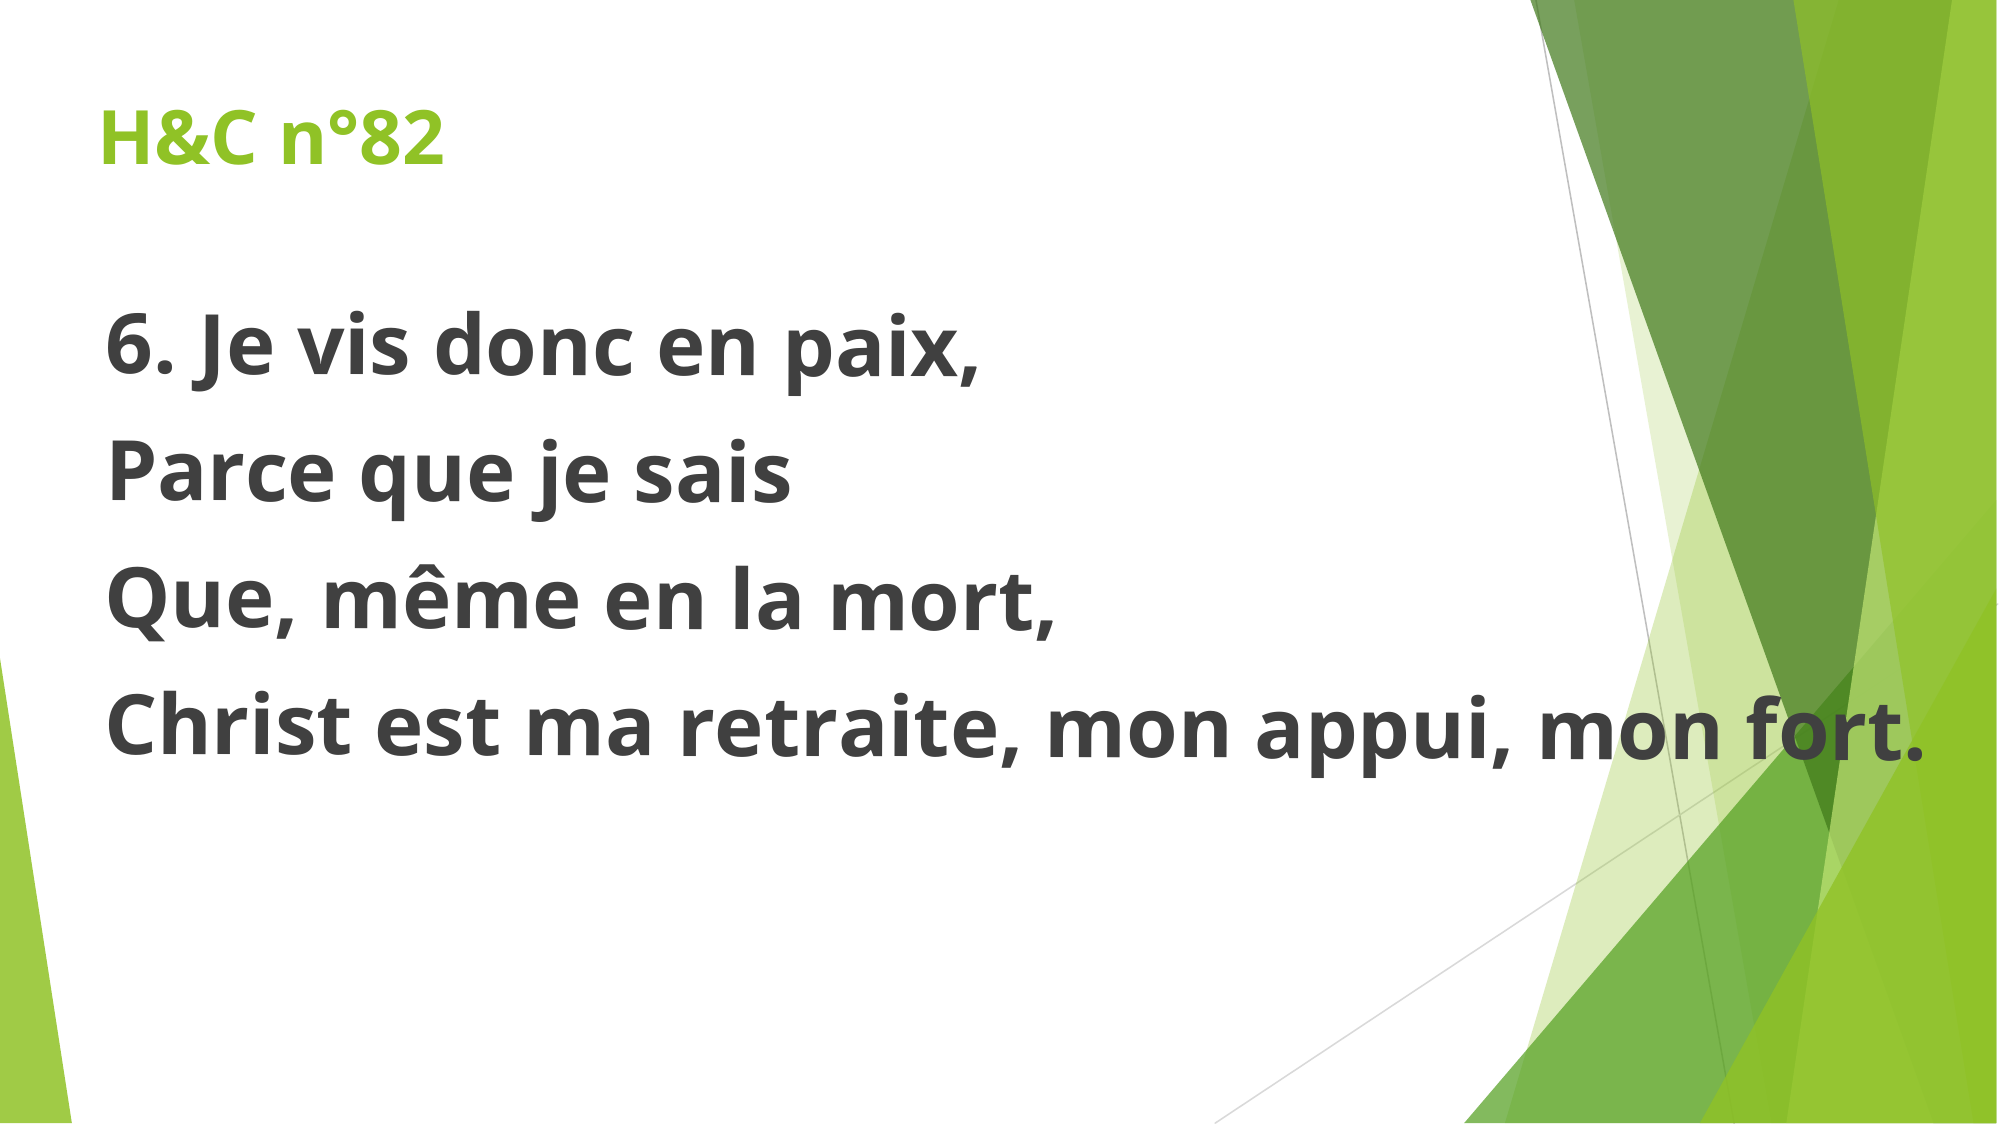

H&C n°82
6. Je vis donc en paix,
Parce que je sais
Que, même en la mort,
Christ est ma retraite, mon appui, mon fort.